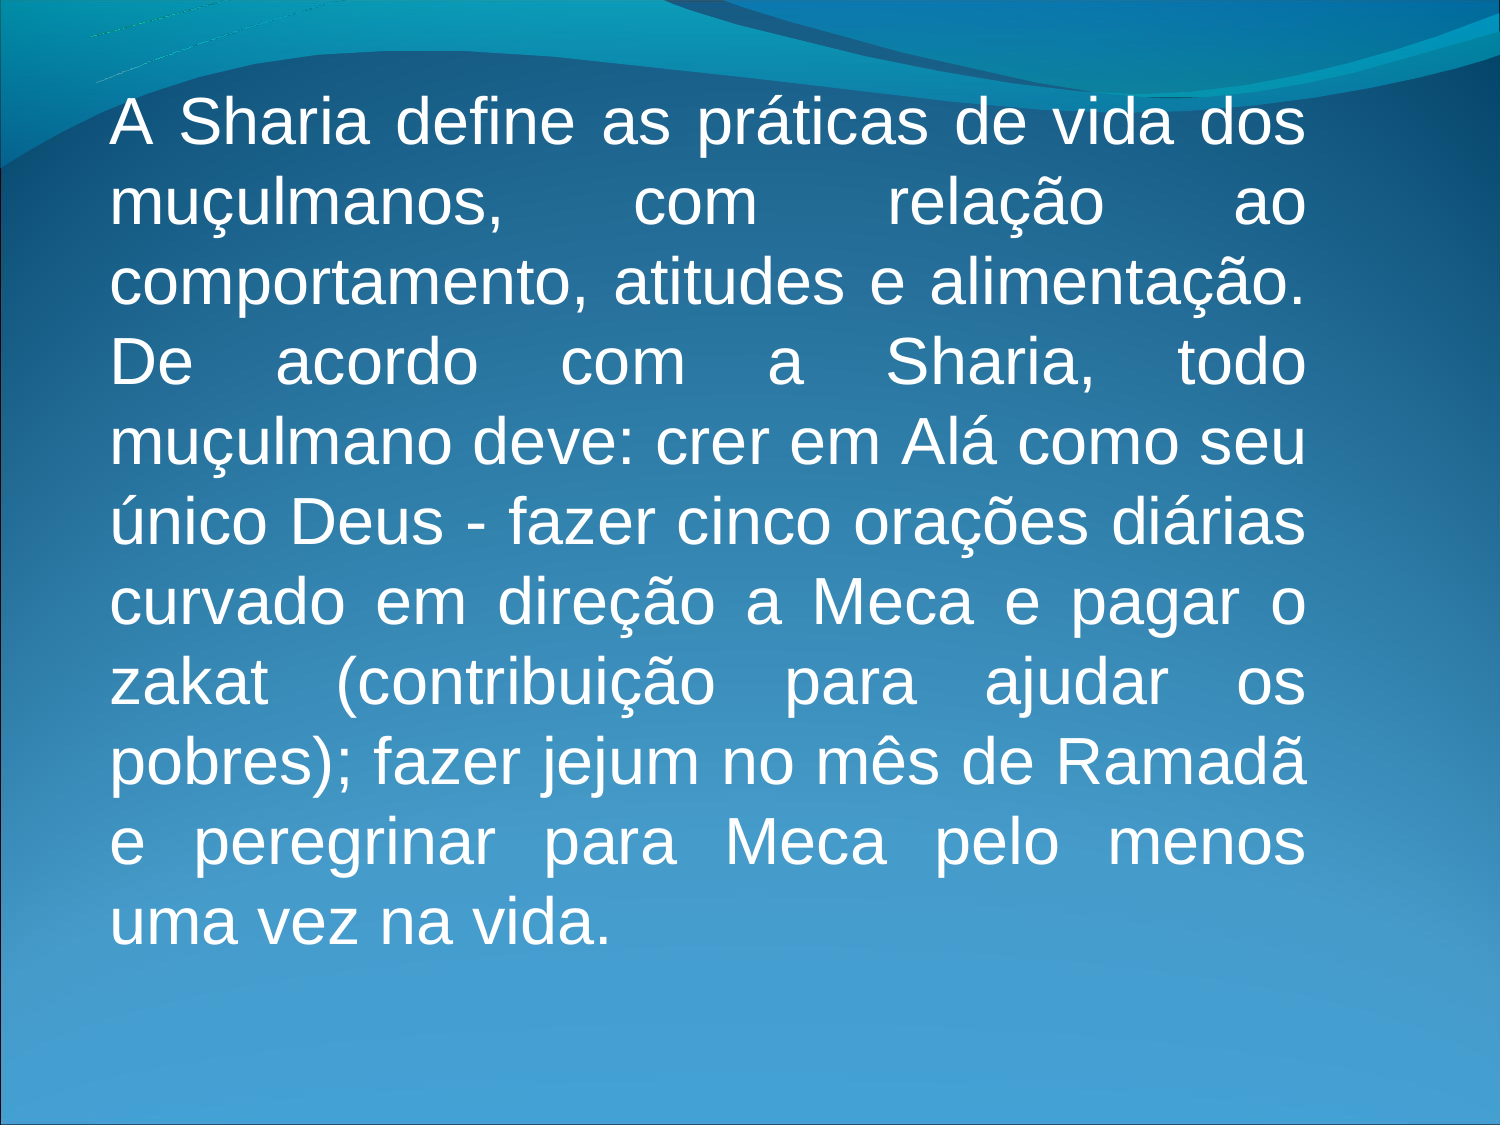

A Sharia define as práticas de vida dos muçulmanos, com relação ao comportamento, atitudes e alimentação. De acordo com a Sharia, todo muçulmano deve: crer em Alá como seu único Deus - fazer cinco orações diárias curvado em direção a Meca e pagar o zakat (contribuição para ajudar os pobres); fazer jejum no mês de Ramadã e peregrinar para Meca pelo menos uma vez na vida.